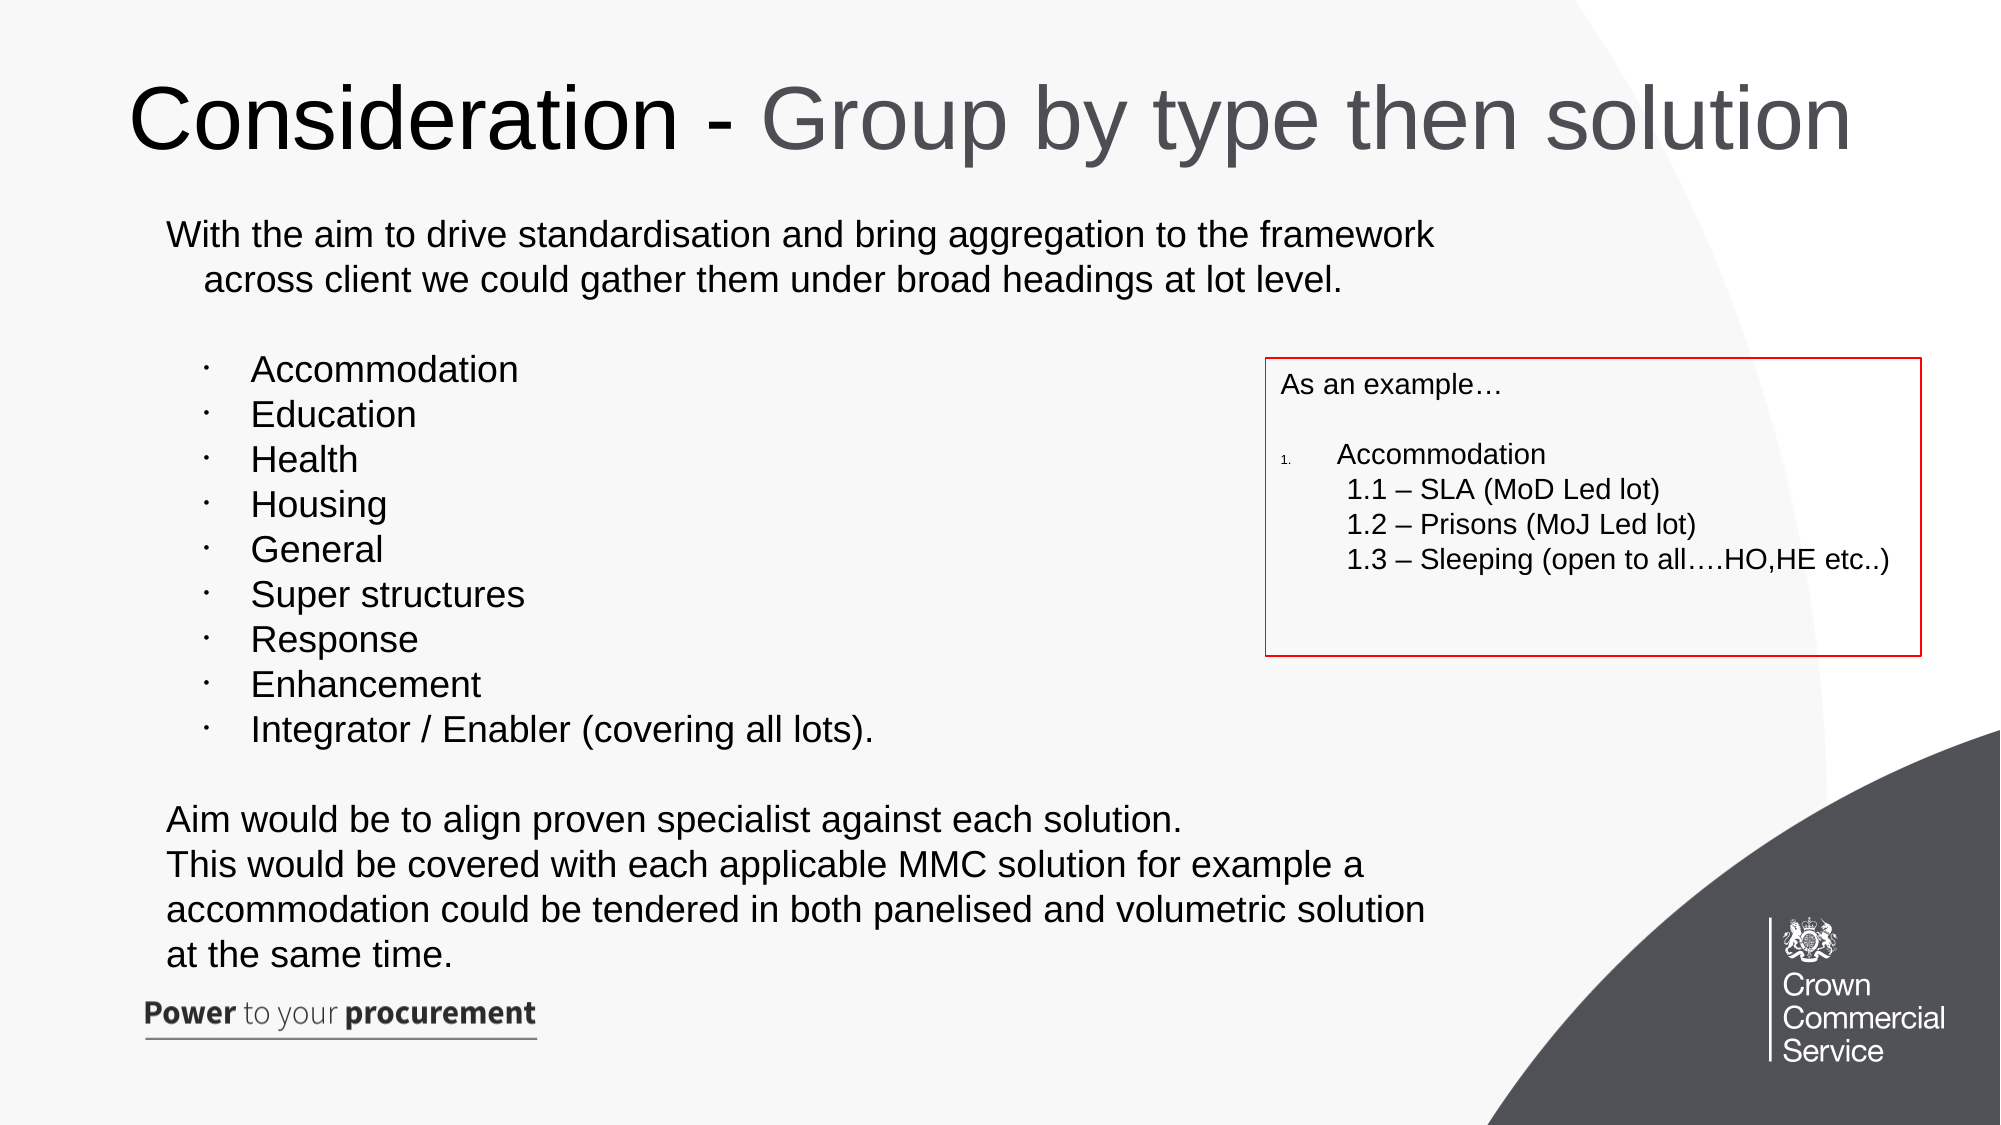

# Consideration - Group by type then solution
With the aim to drive standardisation and bring aggregation to the framework across client we could gather them under broad headings at lot level.
Accommodation
Education
Health
Housing
General
Super structures
Response
Enhancement
Integrator / Enabler (covering all lots).
Aim would be to align proven specialist against each solution.
This would be covered with each applicable MMC solution for example a accommodation could be tendered in both panelised and volumetric solution at the same time.
As an example…
Accommodation
 1.1 – SLA (MoD Led lot)
 1.2 – Prisons (MoJ Led lot)
 1.3 – Sleeping (open to all….HO,HE etc..)